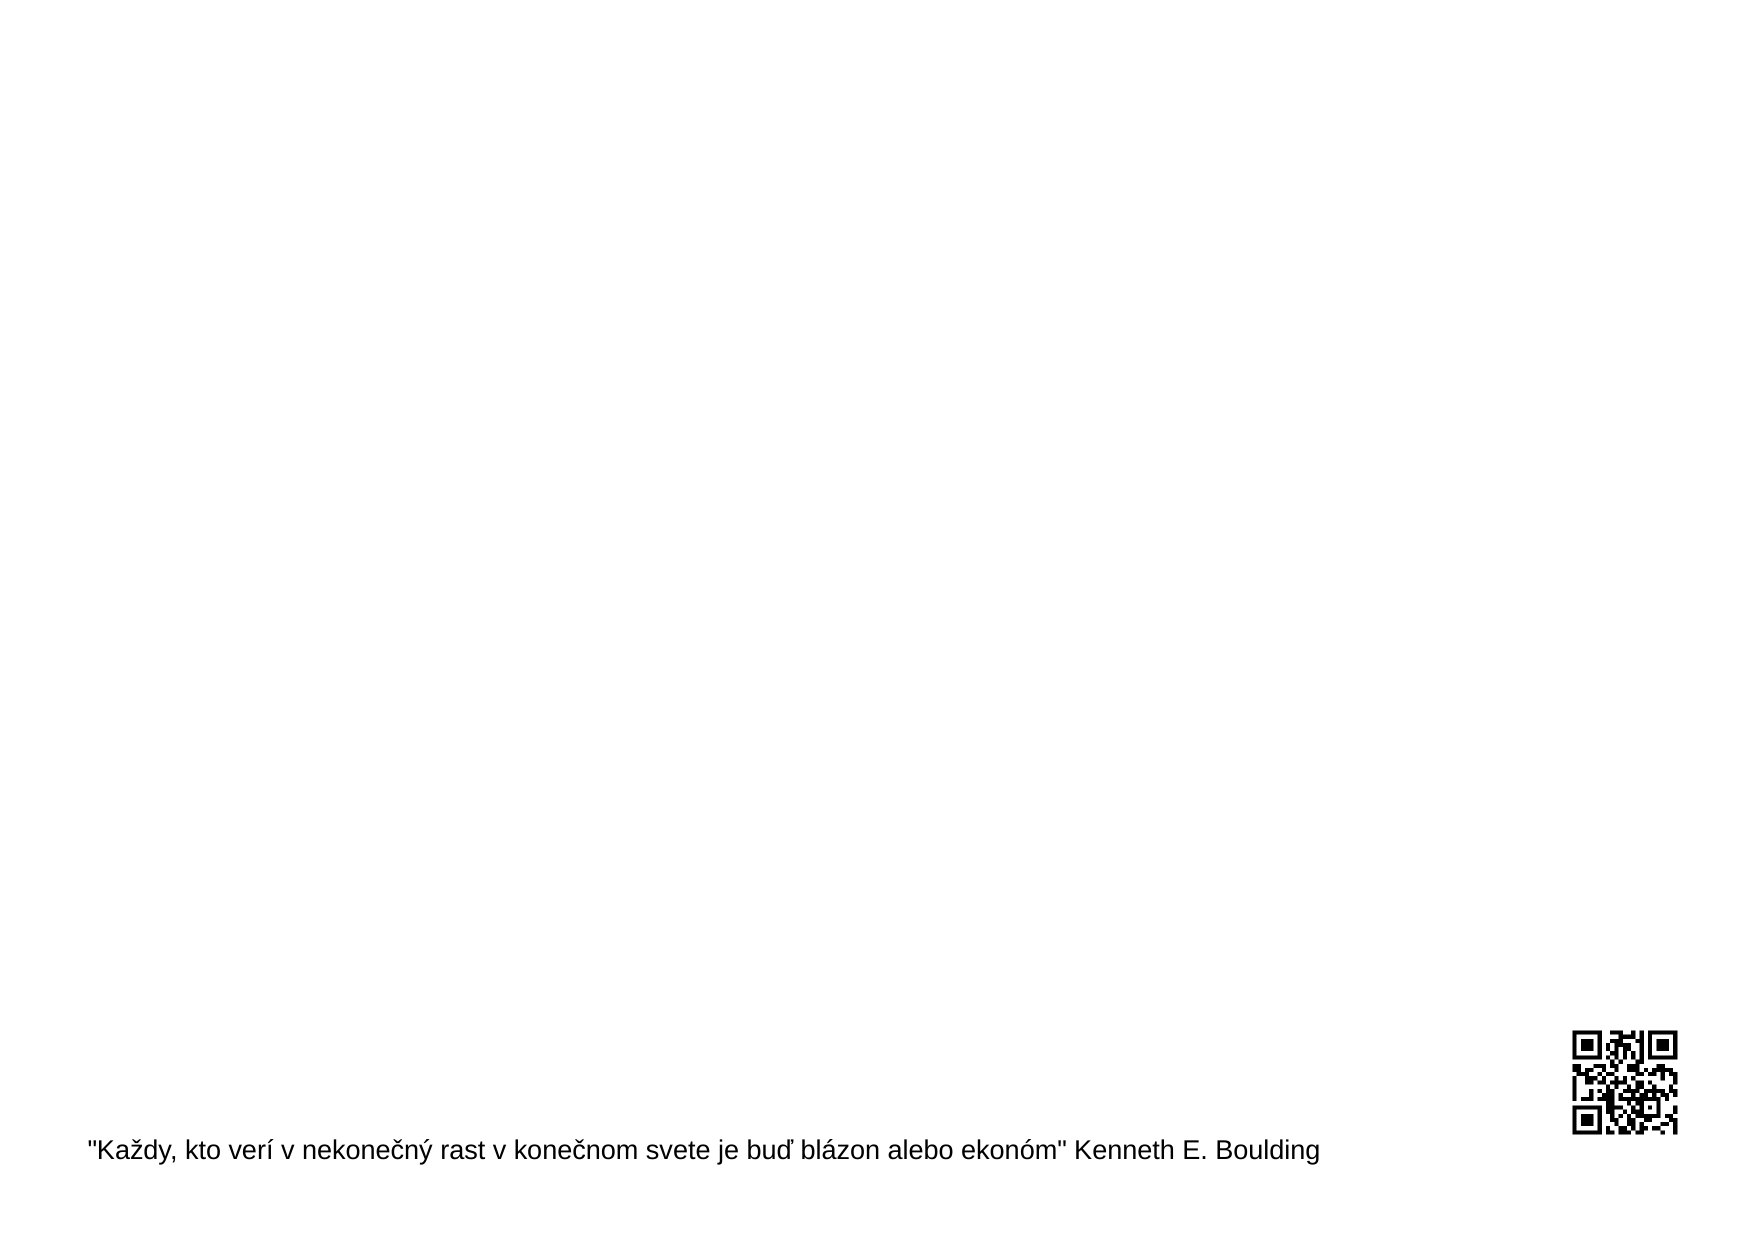

# "Každy, kto verí v nekonečný rast v konečnom svete je buď blázon alebo ekonóm" Kenneth E. Boulding